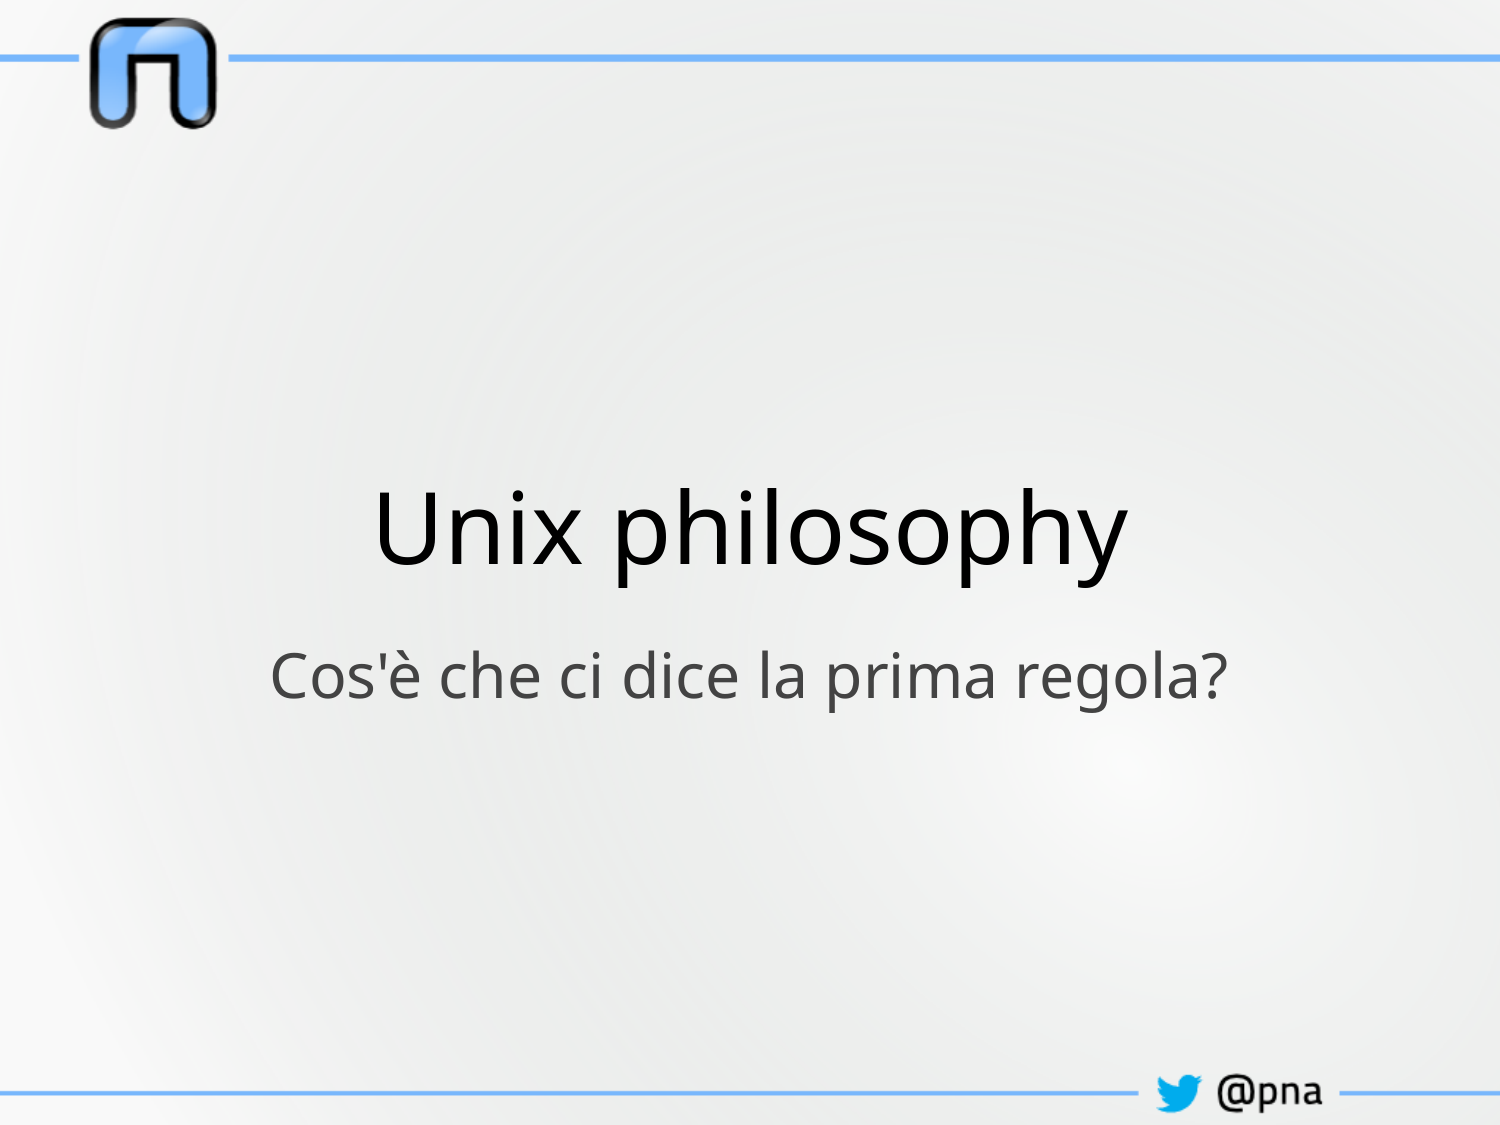

Unix philosophy
# Cos'è che ci dice la prima regola?